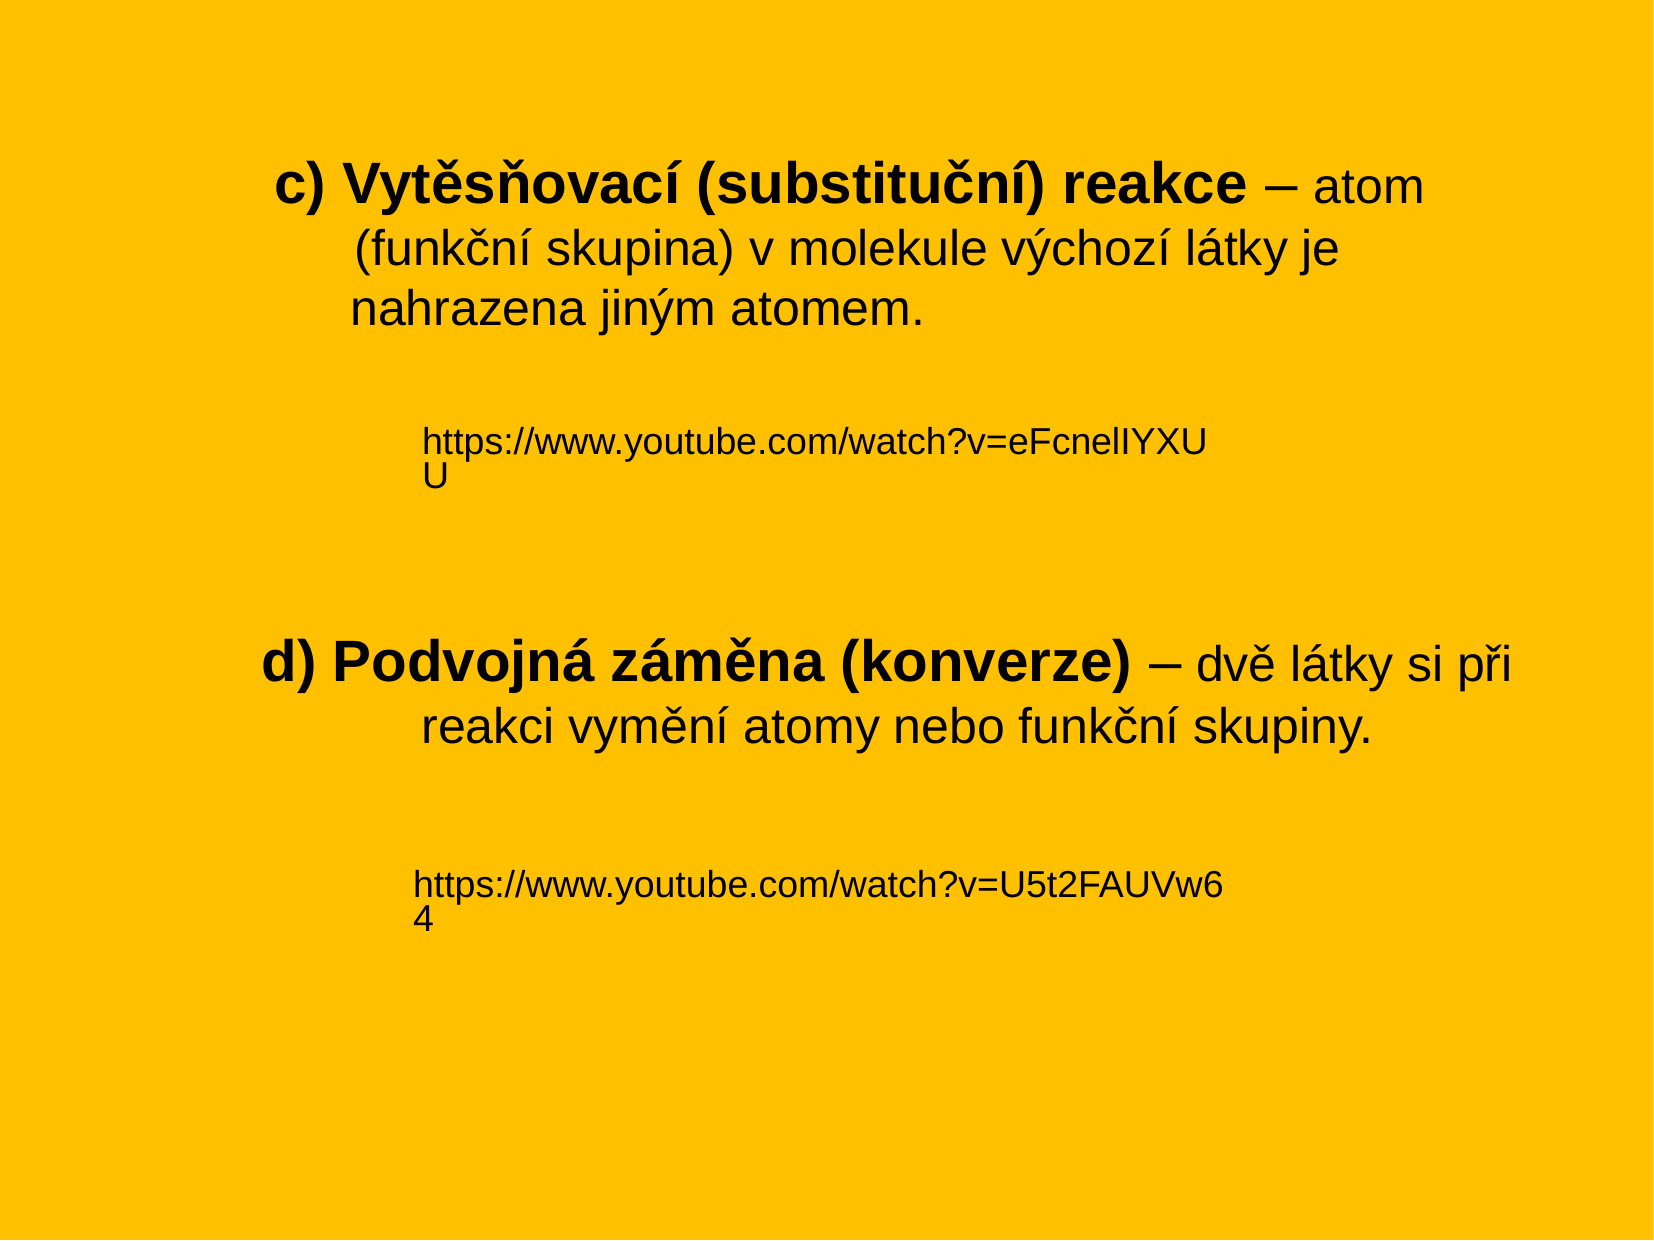

# c) Vytěsňovací (substituční) reakce – atom (funkční skupina) v molekule výchozí látky je nahrazena jiným atomem.
 d) Podvojná záměna (konverze) – dvě látky si při reakci vymění atomy nebo funkční skupiny.
https://www.youtube.com/watch?v=eFcnelIYXUU
https://www.youtube.com/watch?v=U5t2FAUVw64